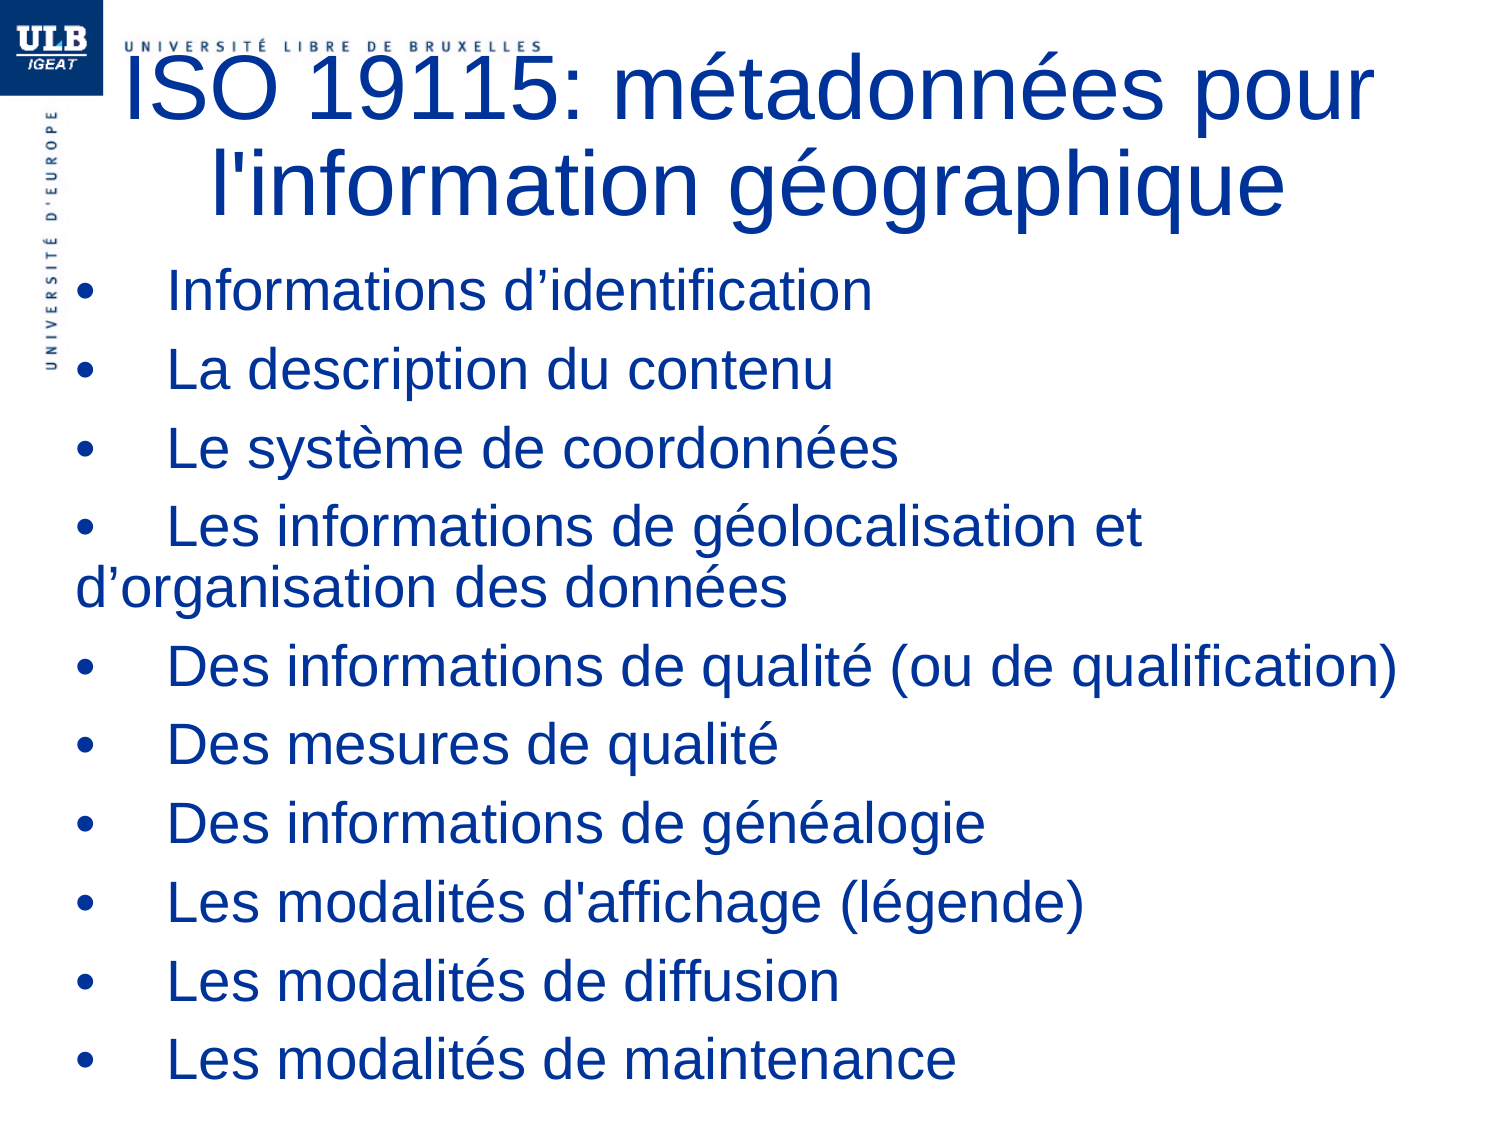

# ISO 19115: métadonnées pour l'information géographique
•	Informations d’identification
•	La description du contenu
•	Le système de coordonnées
•	Les informations de géolocalisation et d’organisation des données
•	Des informations de qualité (ou de qualification)
•	Des mesures de qualité
•	Des informations de généalogie
•	Les modalités d'affichage (légende)
•	Les modalités de diffusion
•	Les modalités de maintenance